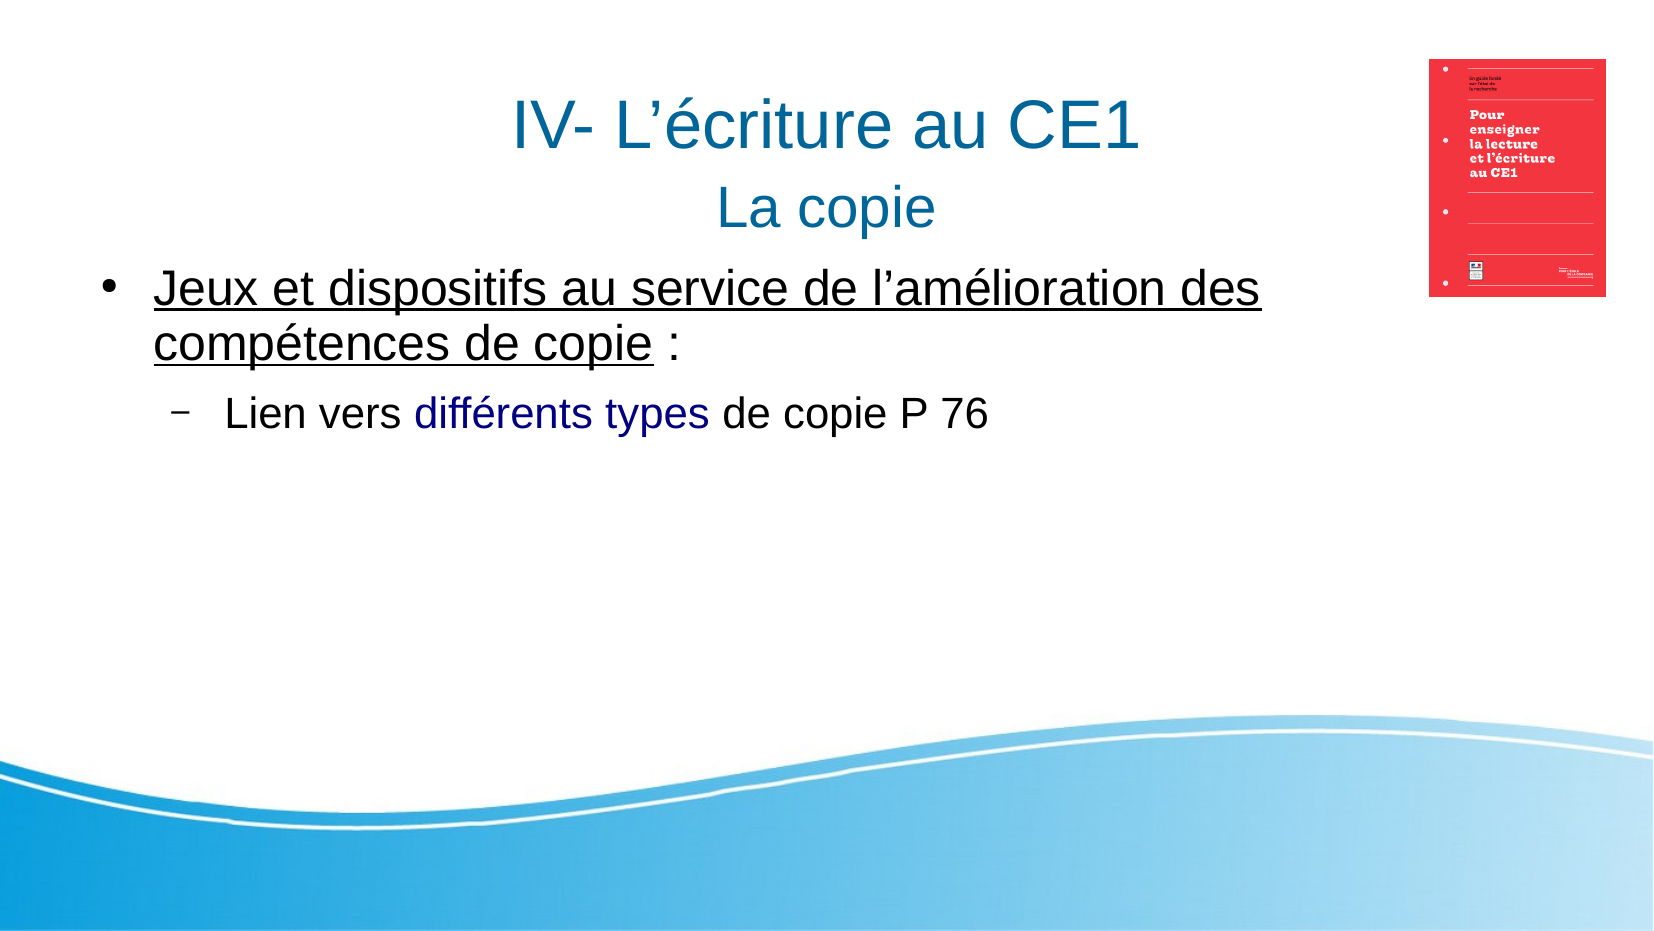

# IV- L’écriture au CE1
La copie
Jeux et dispositifs au service de l’amélioration des compétences de copie :
Lien vers différents types de copie P 76